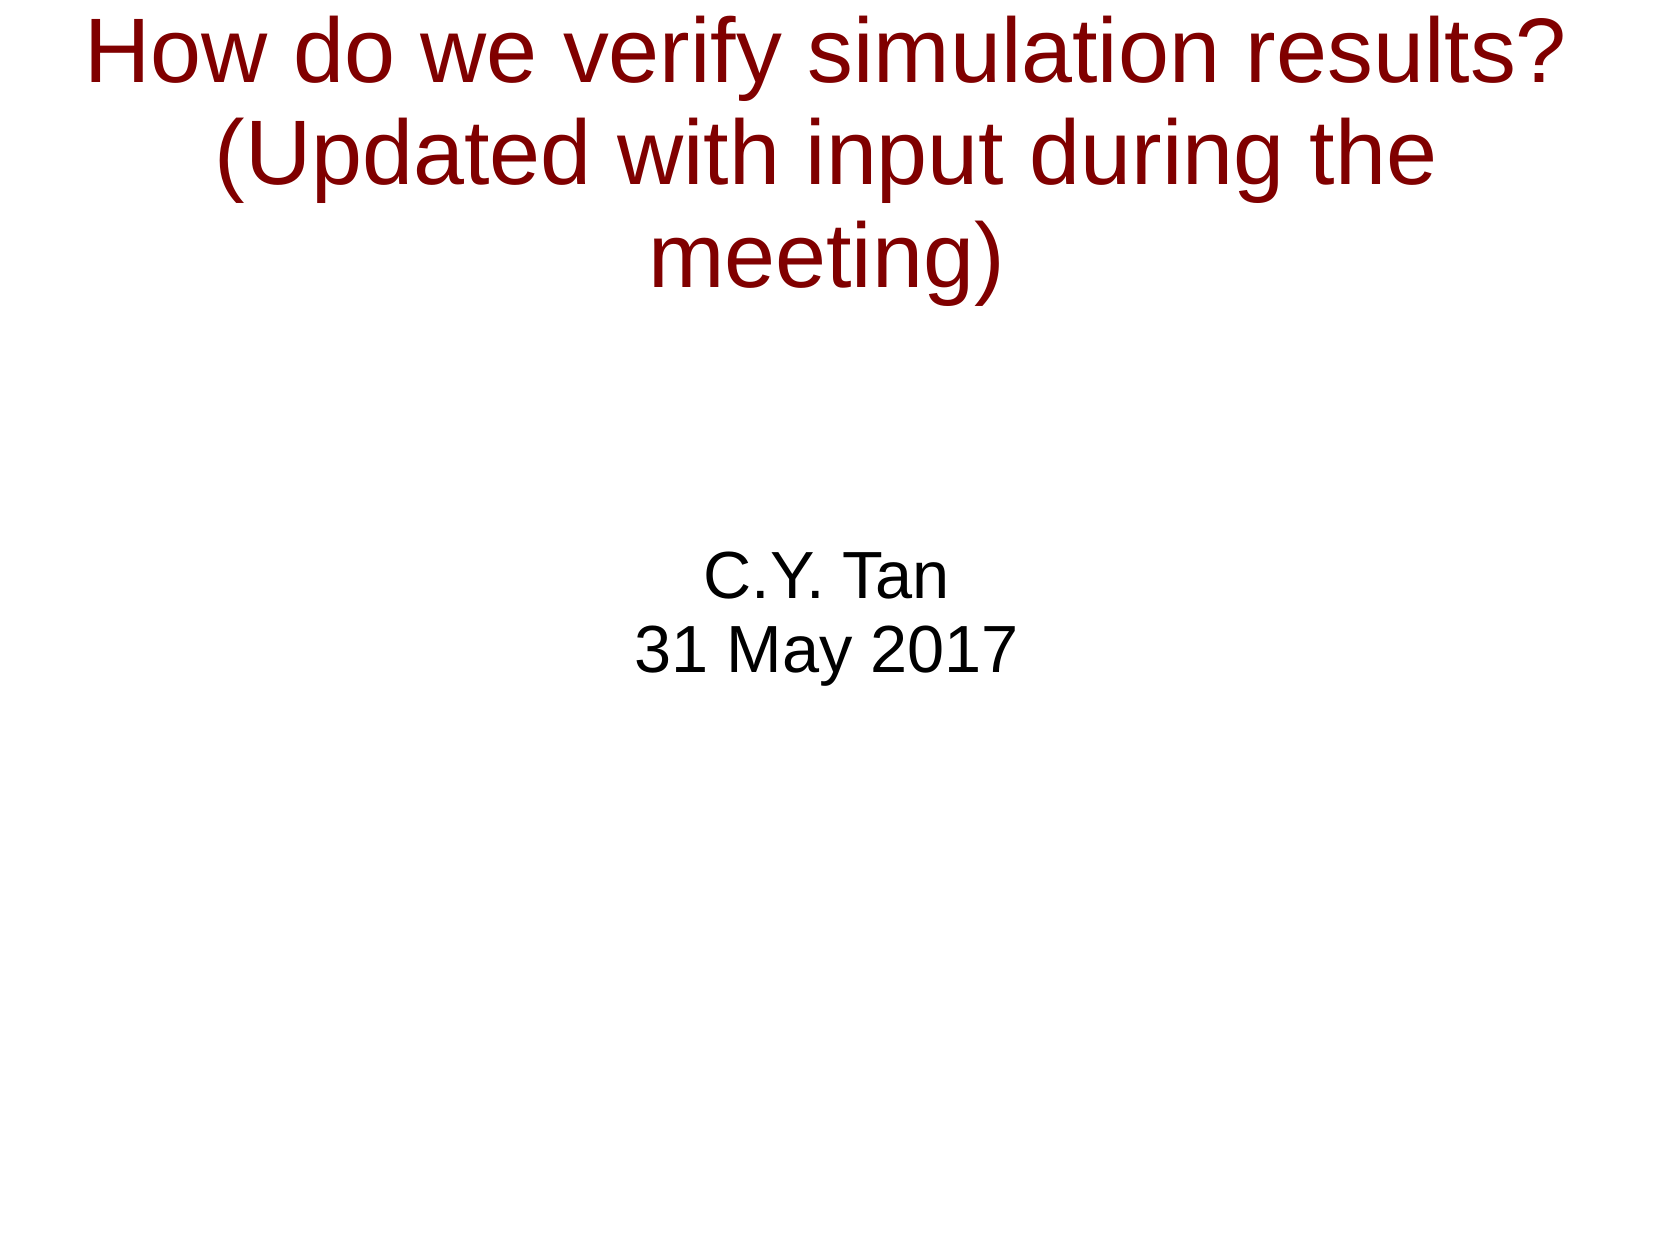

# How do we verify simulation results? (Updated with input during the meeting)
C.Y. Tan
31 May 2017